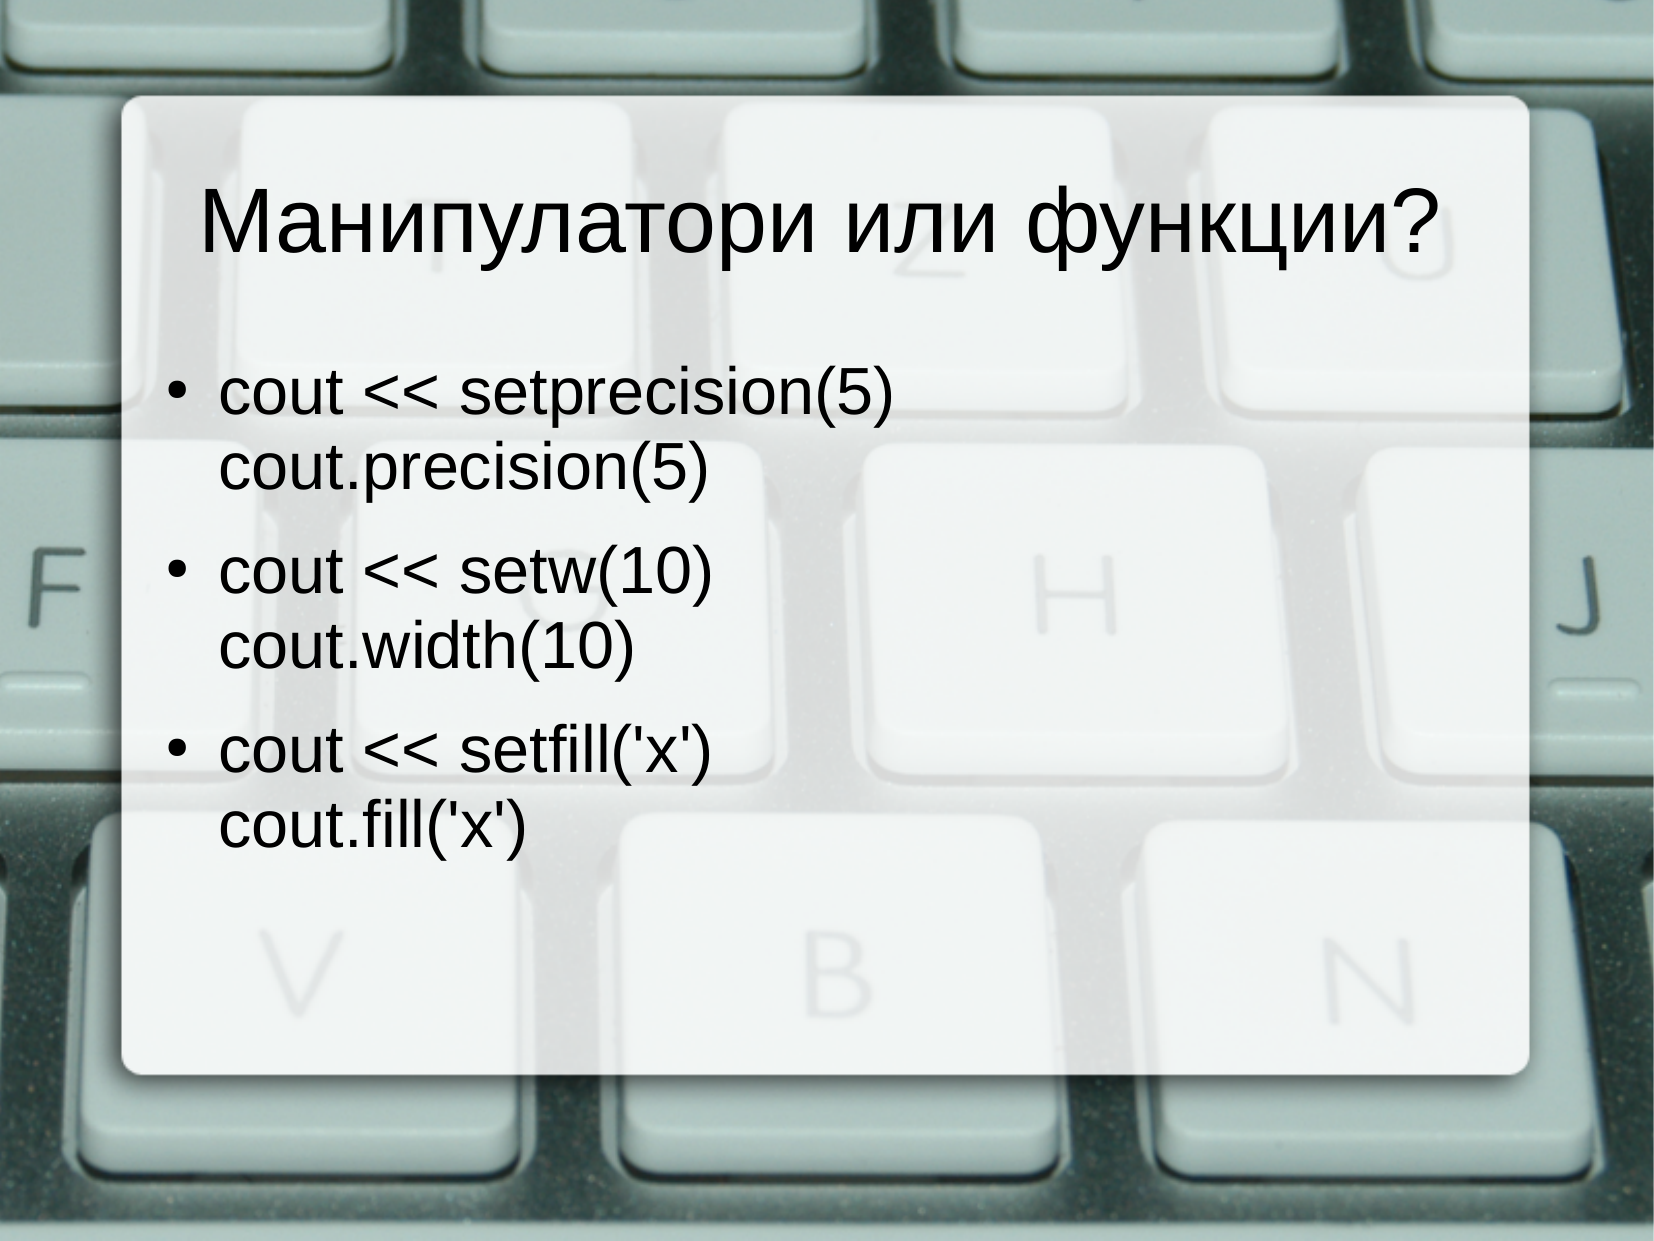

# Манипулатори или функции?
cout << setprecision(5)
cout.precision(5)
cout << setw(10)
cout.width(10)
cout << setfill('x')
cout.fill('x')